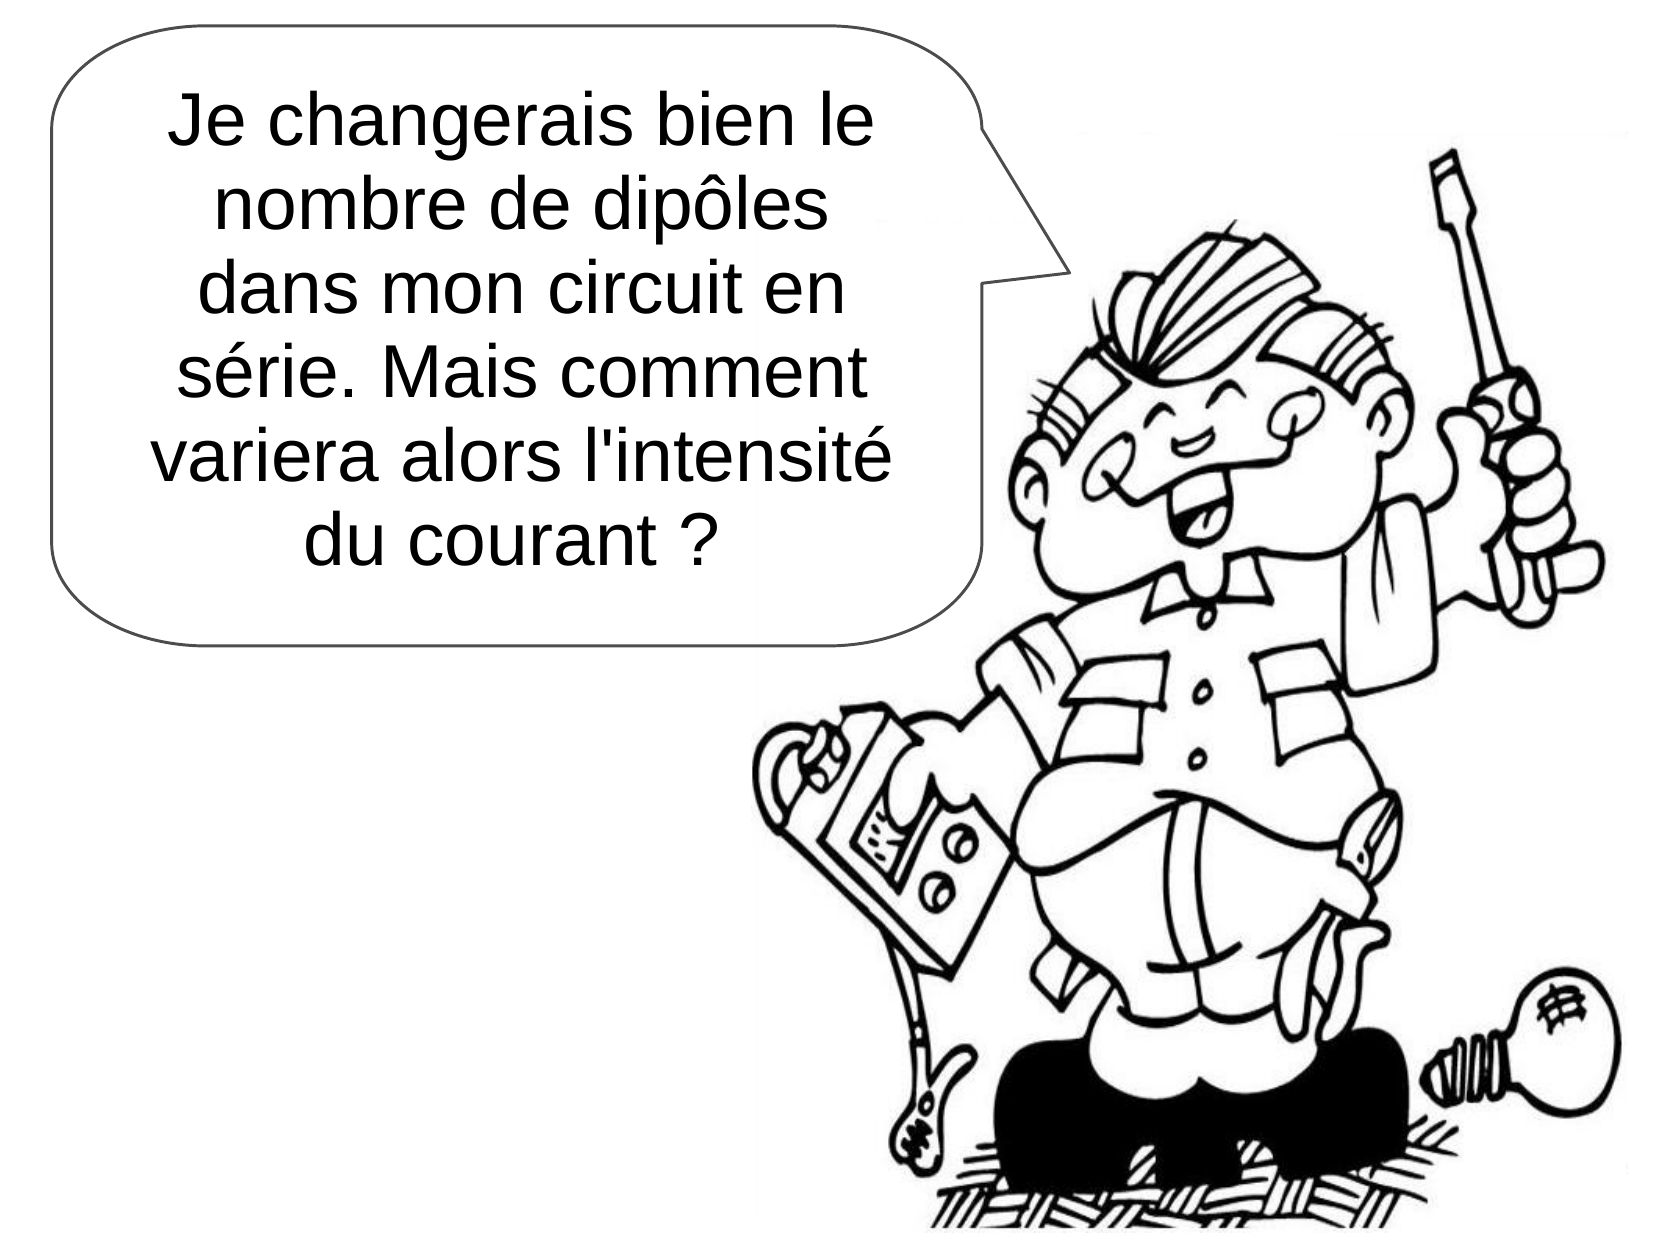

Je changerais bien le nombre de dipôles dans mon circuit en série. Mais comment variera alors l'intensité du courant ?